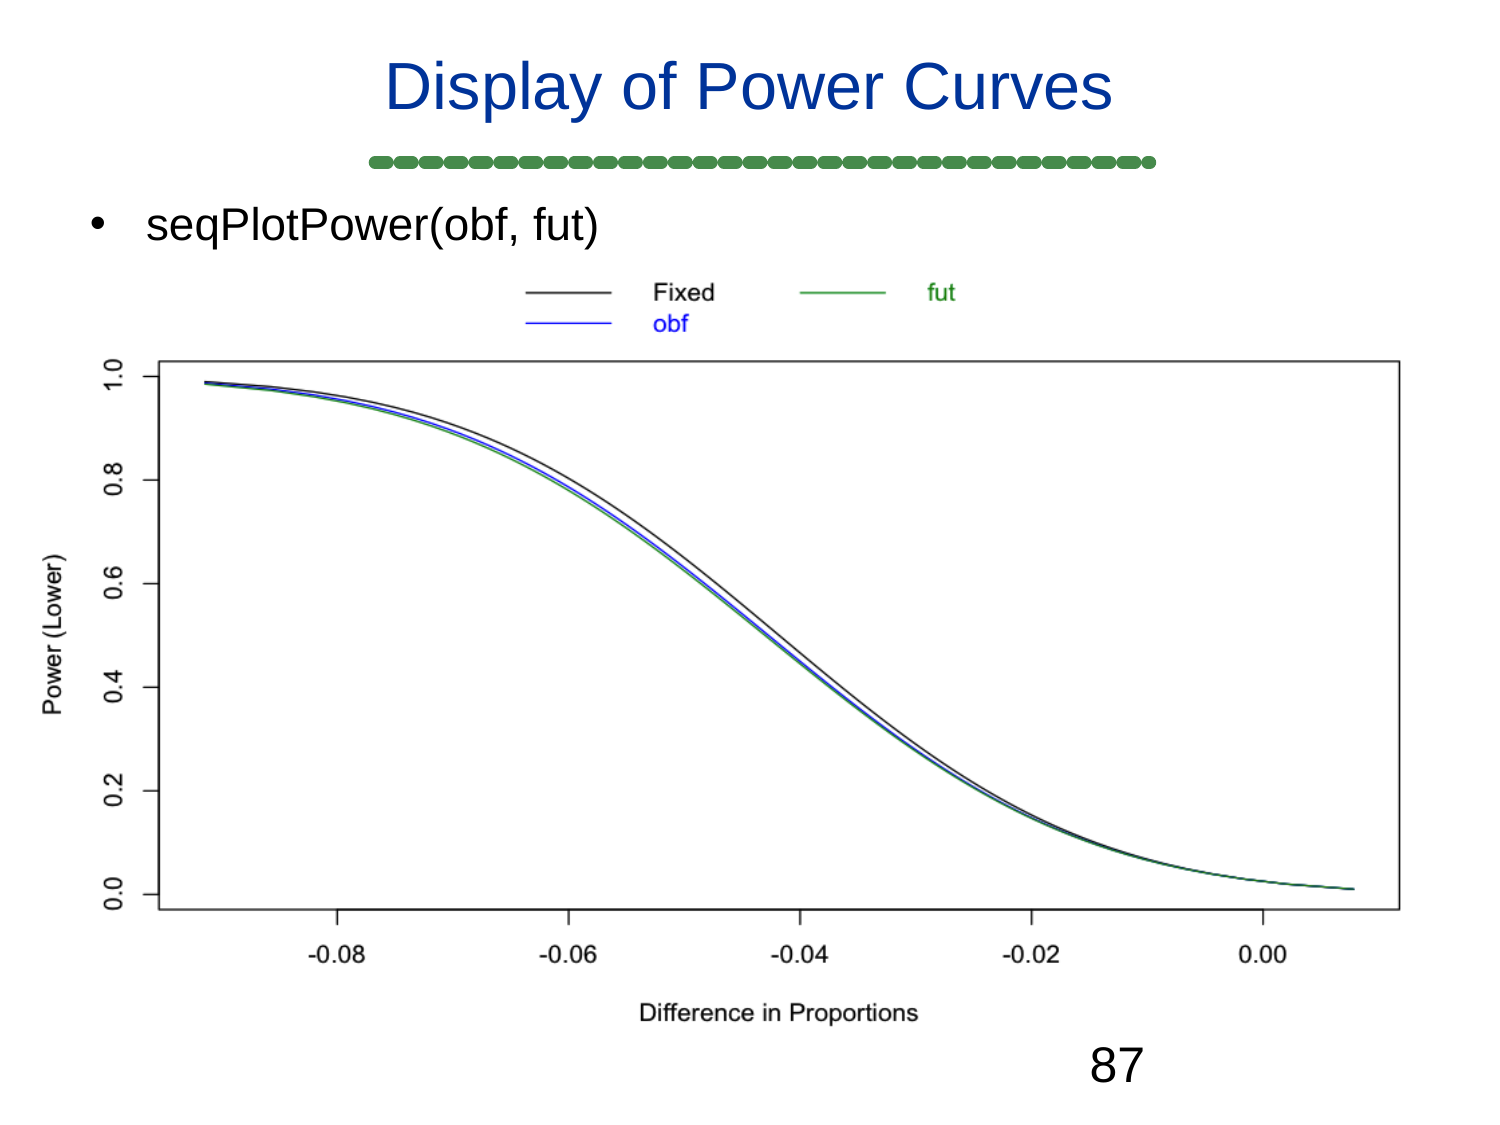

# Display of Power Curves
seqPlotPower(obf, fut)
87